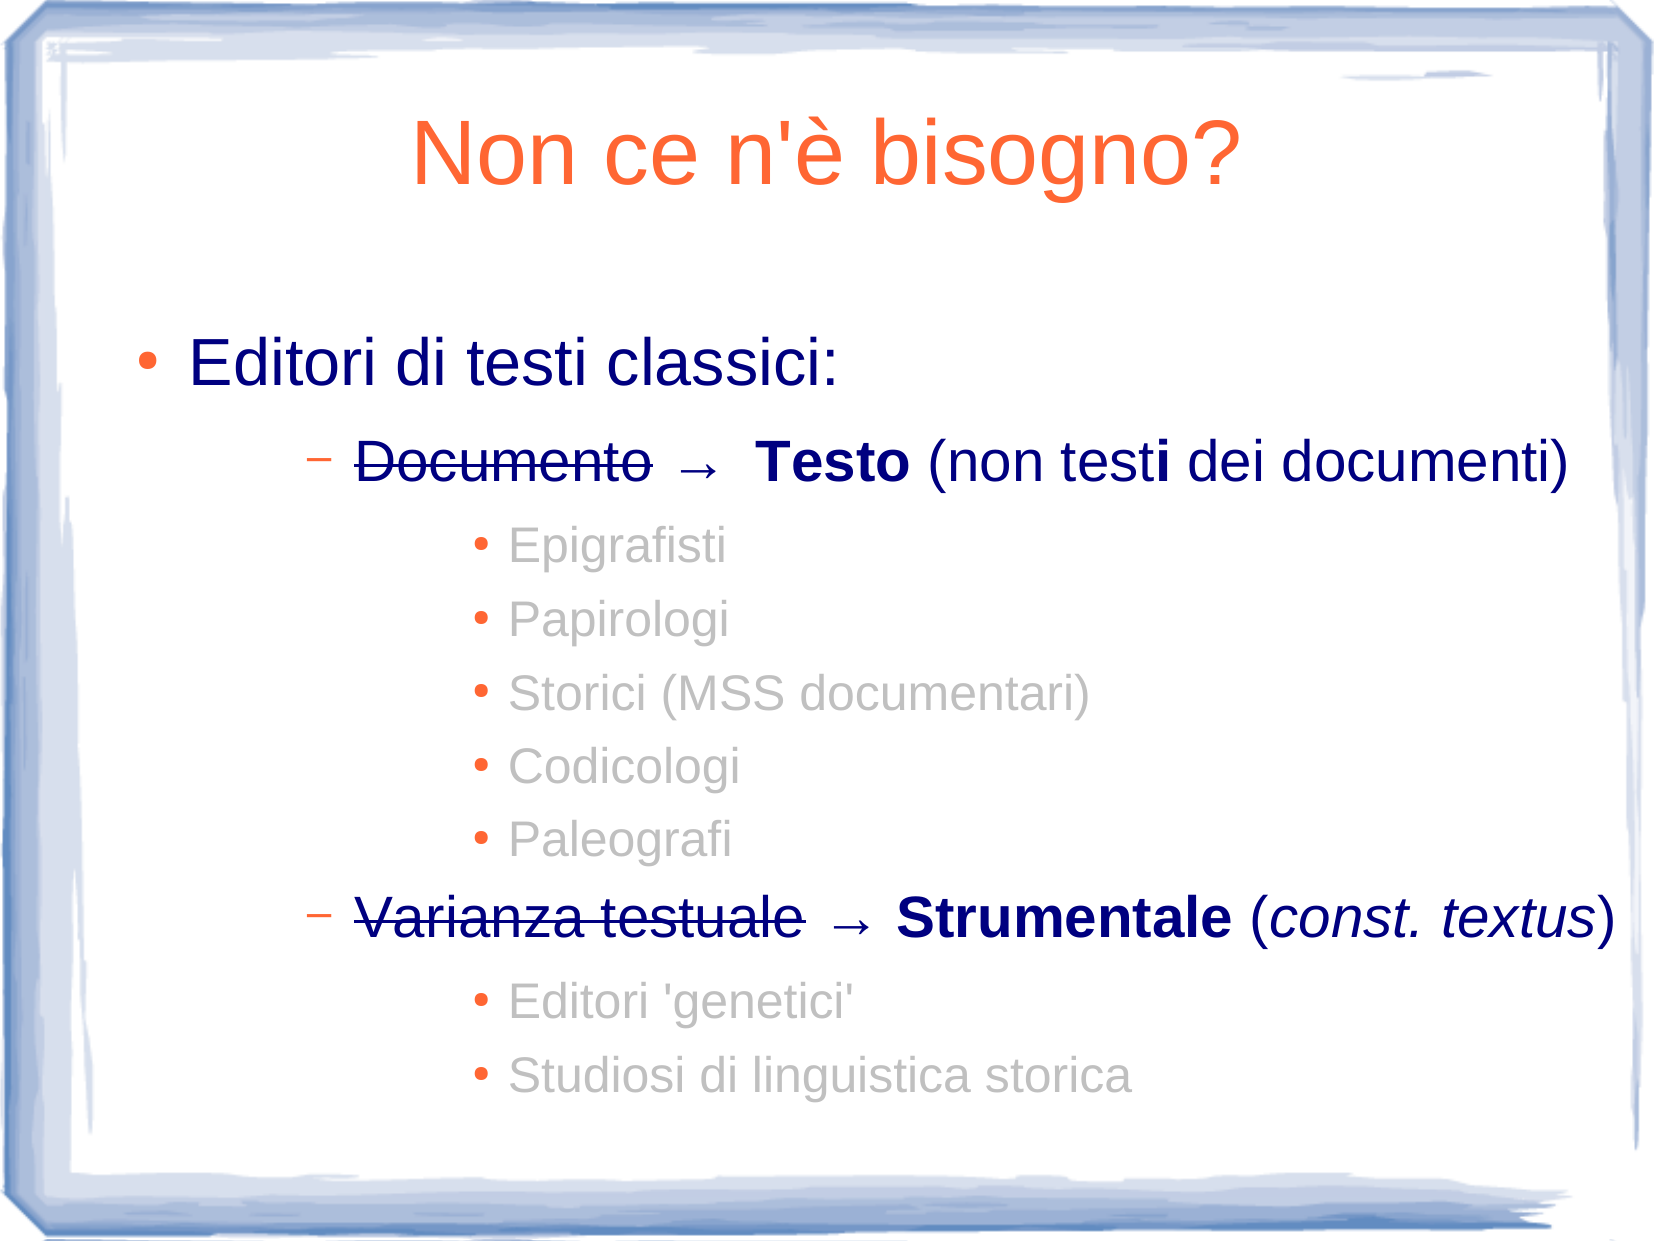

# Non ce n'è bisogno?
Editori di testi classici:
Documento →	Testo (non testi dei documenti)
Epigrafisti
Papirologi
Storici (MSS documentari)
Codicologi
Paleografi
Varianza testuale → Strumentale (const. textus)
Editori 'genetici'
Studiosi di linguistica storica